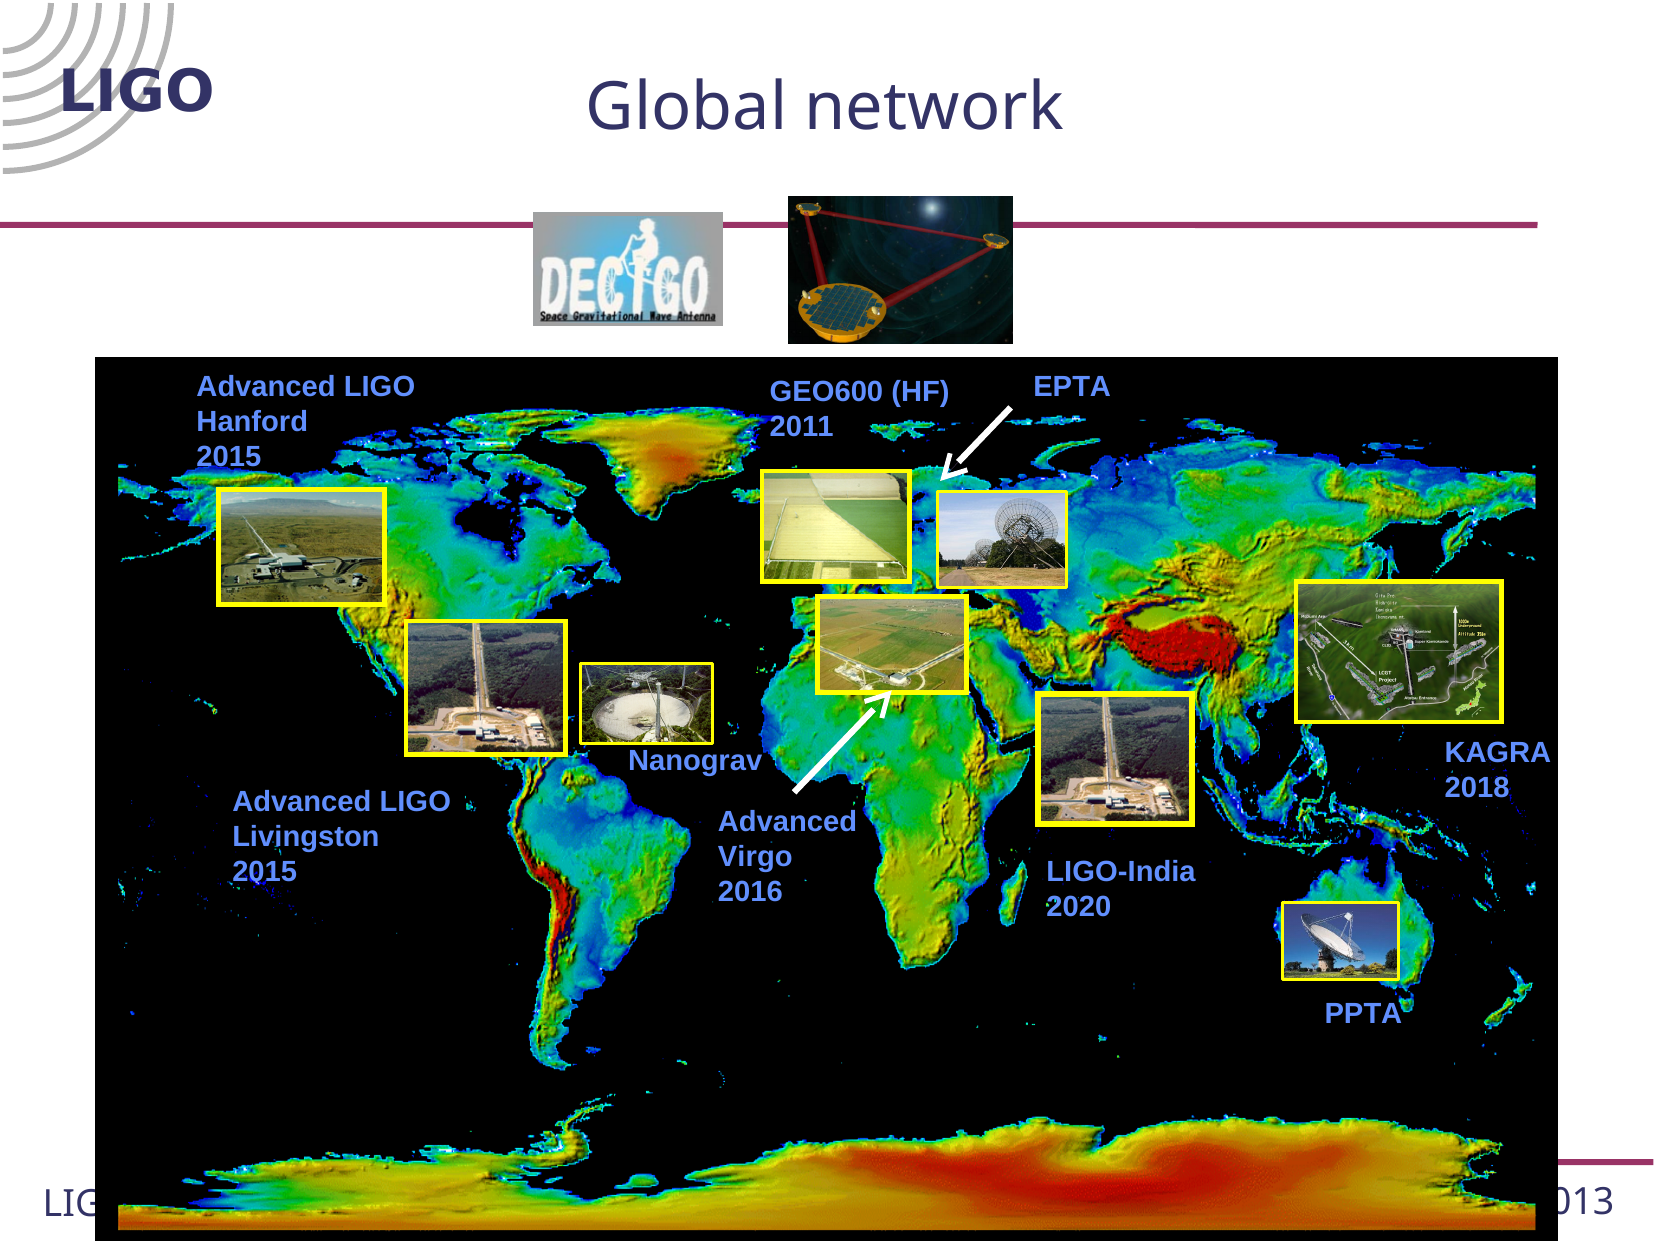

# Global network
Advanced LIGO
Hanford
2015
EPTA
GEO600 (HF)
2011
KAGRA
2018
Nanograv
Advanced LIGO
Livingston
2015
Advanced
Virgo
2016
LIGO-India
2020
PPTA